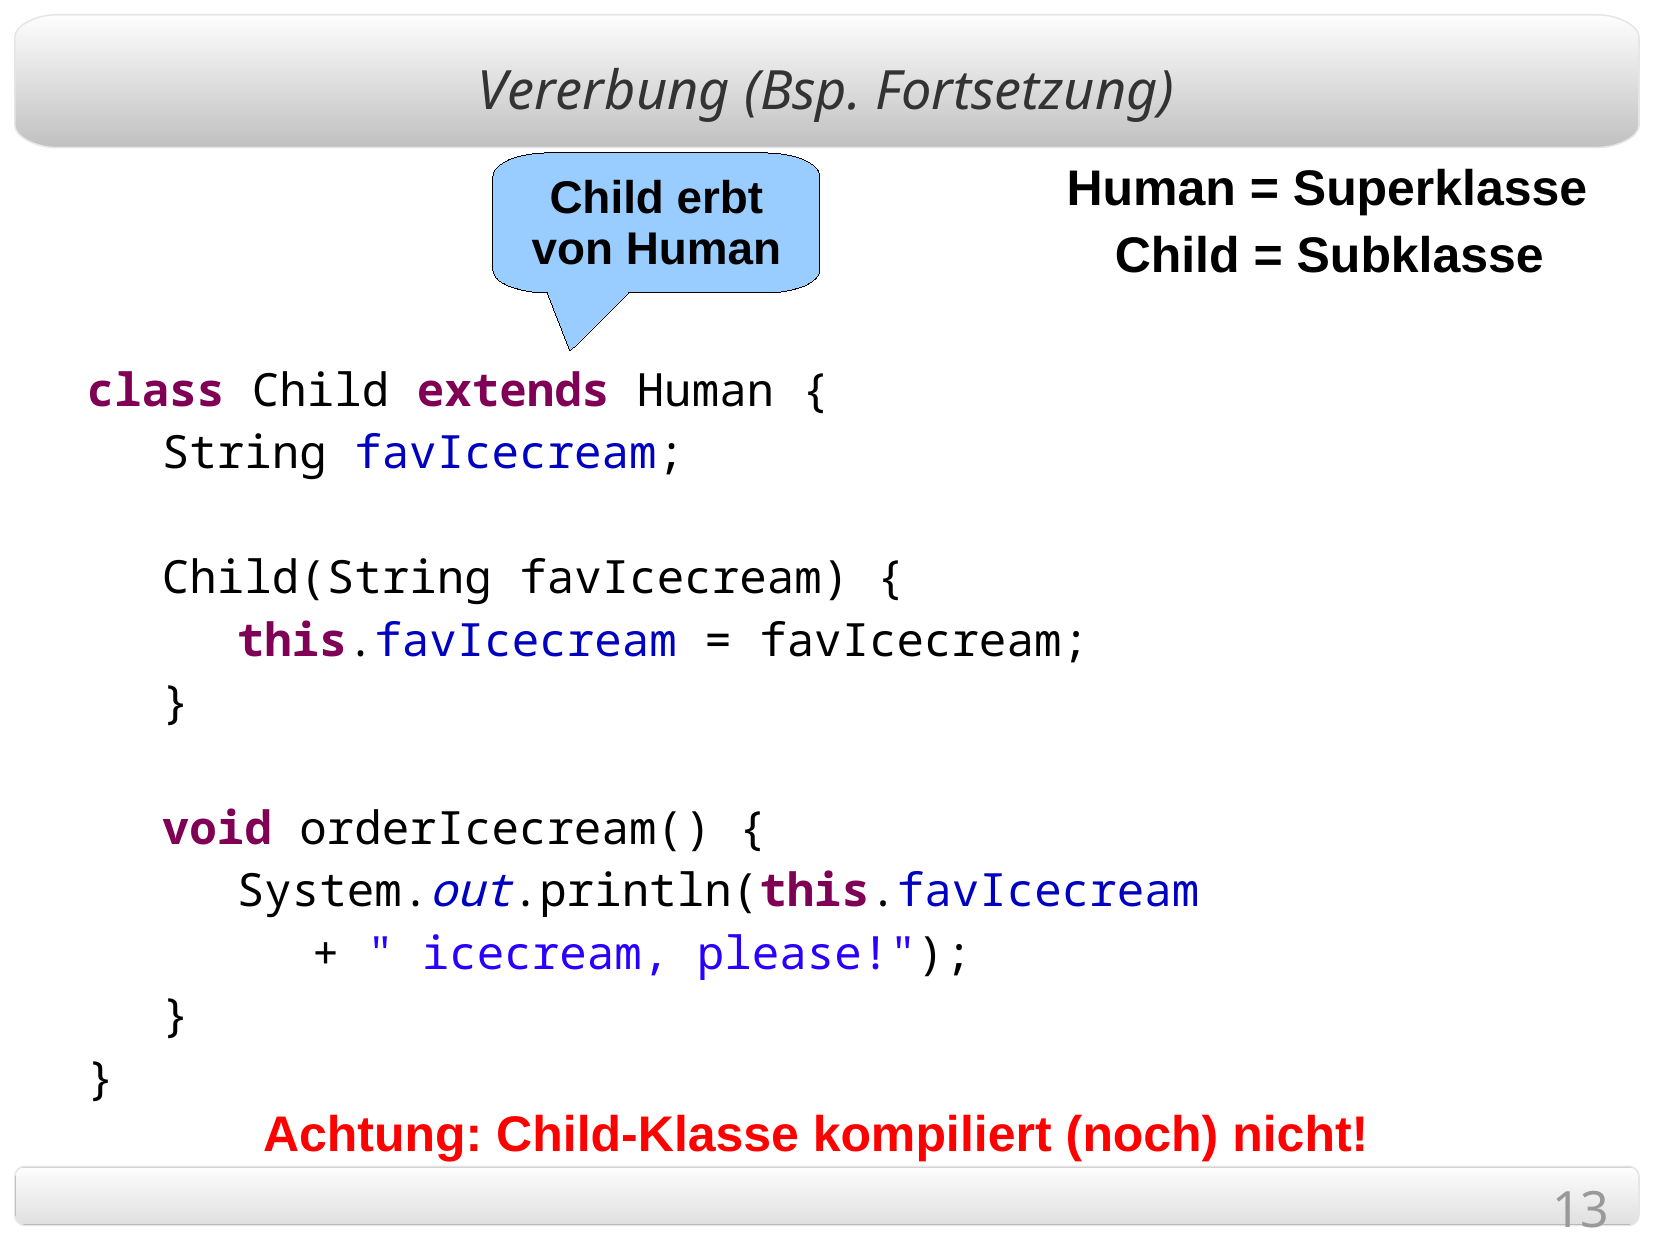

# Vererbung (Bsp. Fortsetzung)
Child erbt von Human
Human = Superklasse
Child = Subklasse
class Child extends Human {
	String favIcecream;
	Child(String favIcecream) {
		this.favIcecream = favIcecream;
	}
	void orderIcecream() {
		System.out.println(this.favIcecream
			+ " icecream, please!");
	}
}
Achtung: Child-Klasse kompiliert (noch) nicht!